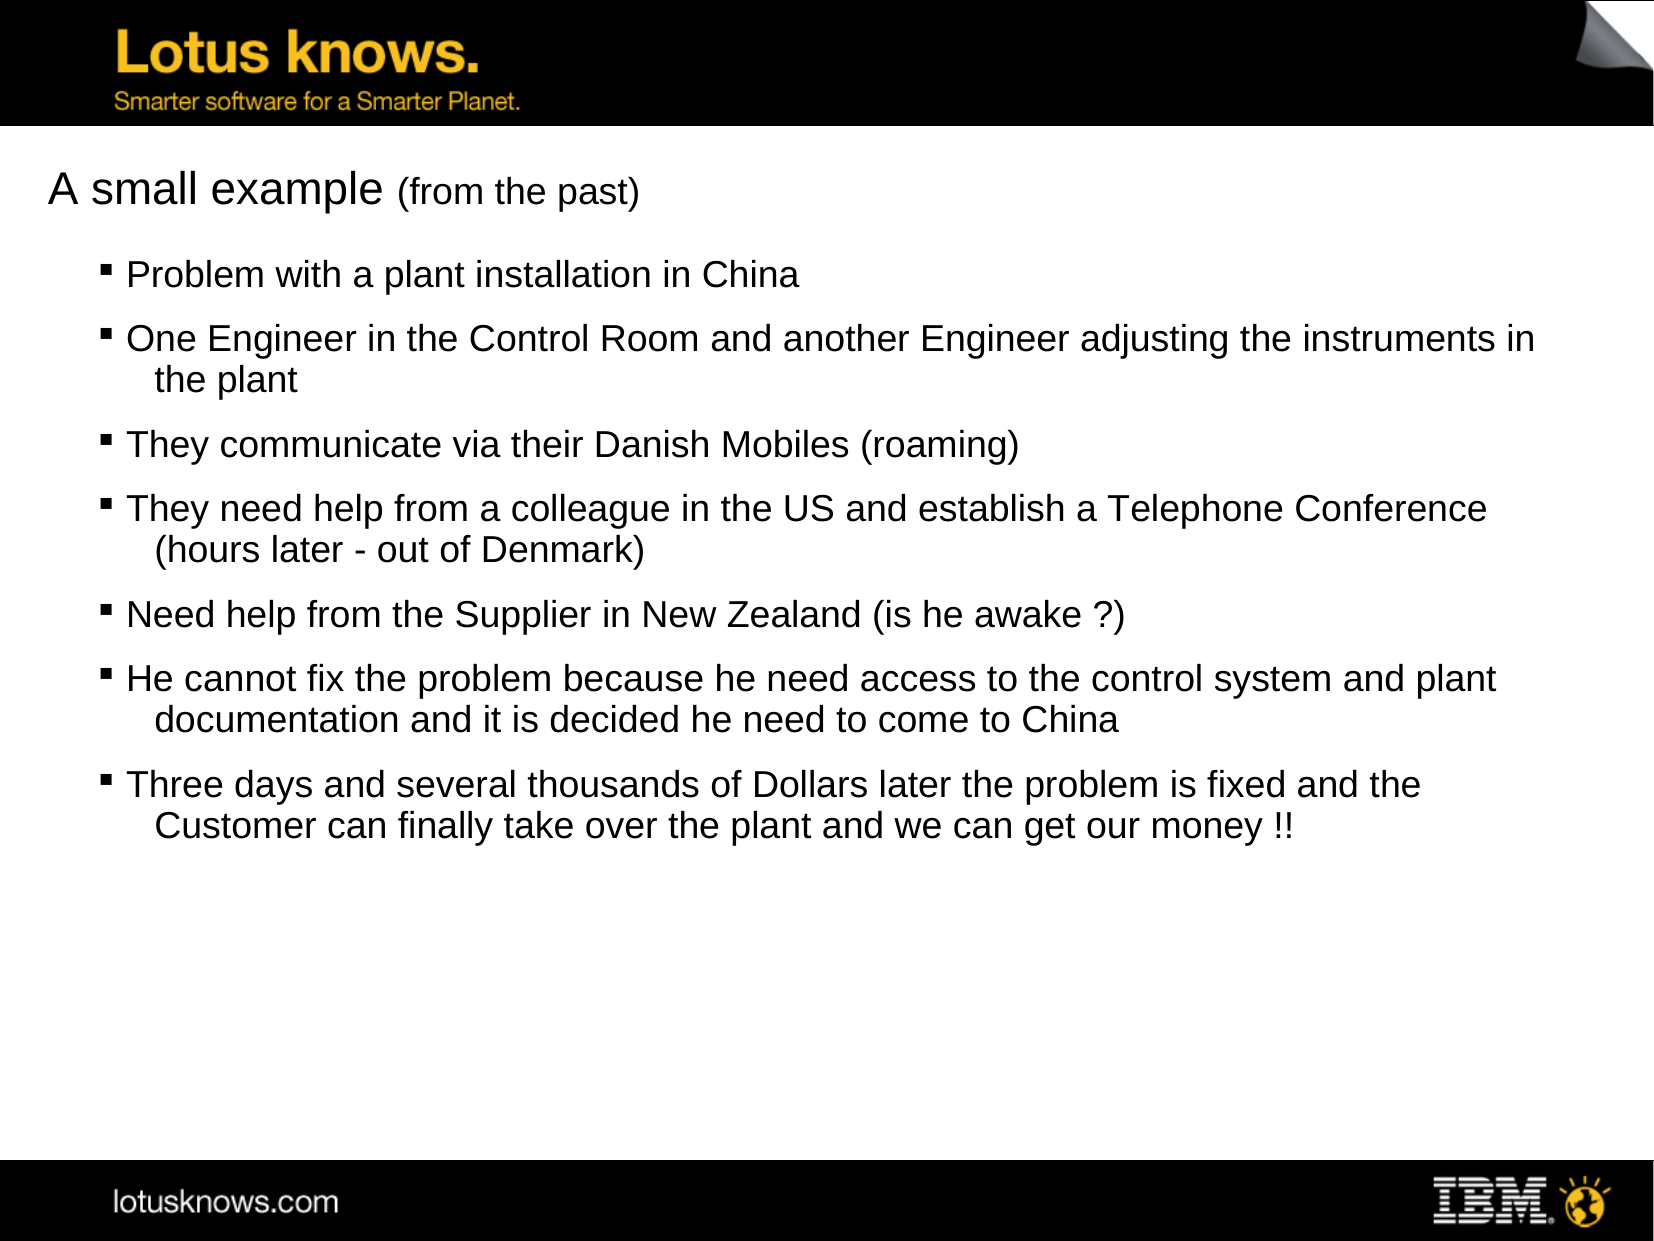

# A small example (from the past)
Problem with a plant installation in China
One Engineer in the Control Room and another Engineer adjusting the instruments in the plant
They communicate via their Danish Mobiles (roaming)
They need help from a colleague in the US and establish a Telephone Conference (hours later - out of Denmark)
Need help from the Supplier in New Zealand (is he awake ?)
He cannot fix the problem because he need access to the control system and plant documentation and it is decided he need to come to China
Three days and several thousands of Dollars later the problem is fixed and the Customer can finally take over the plant and we can get our money !!